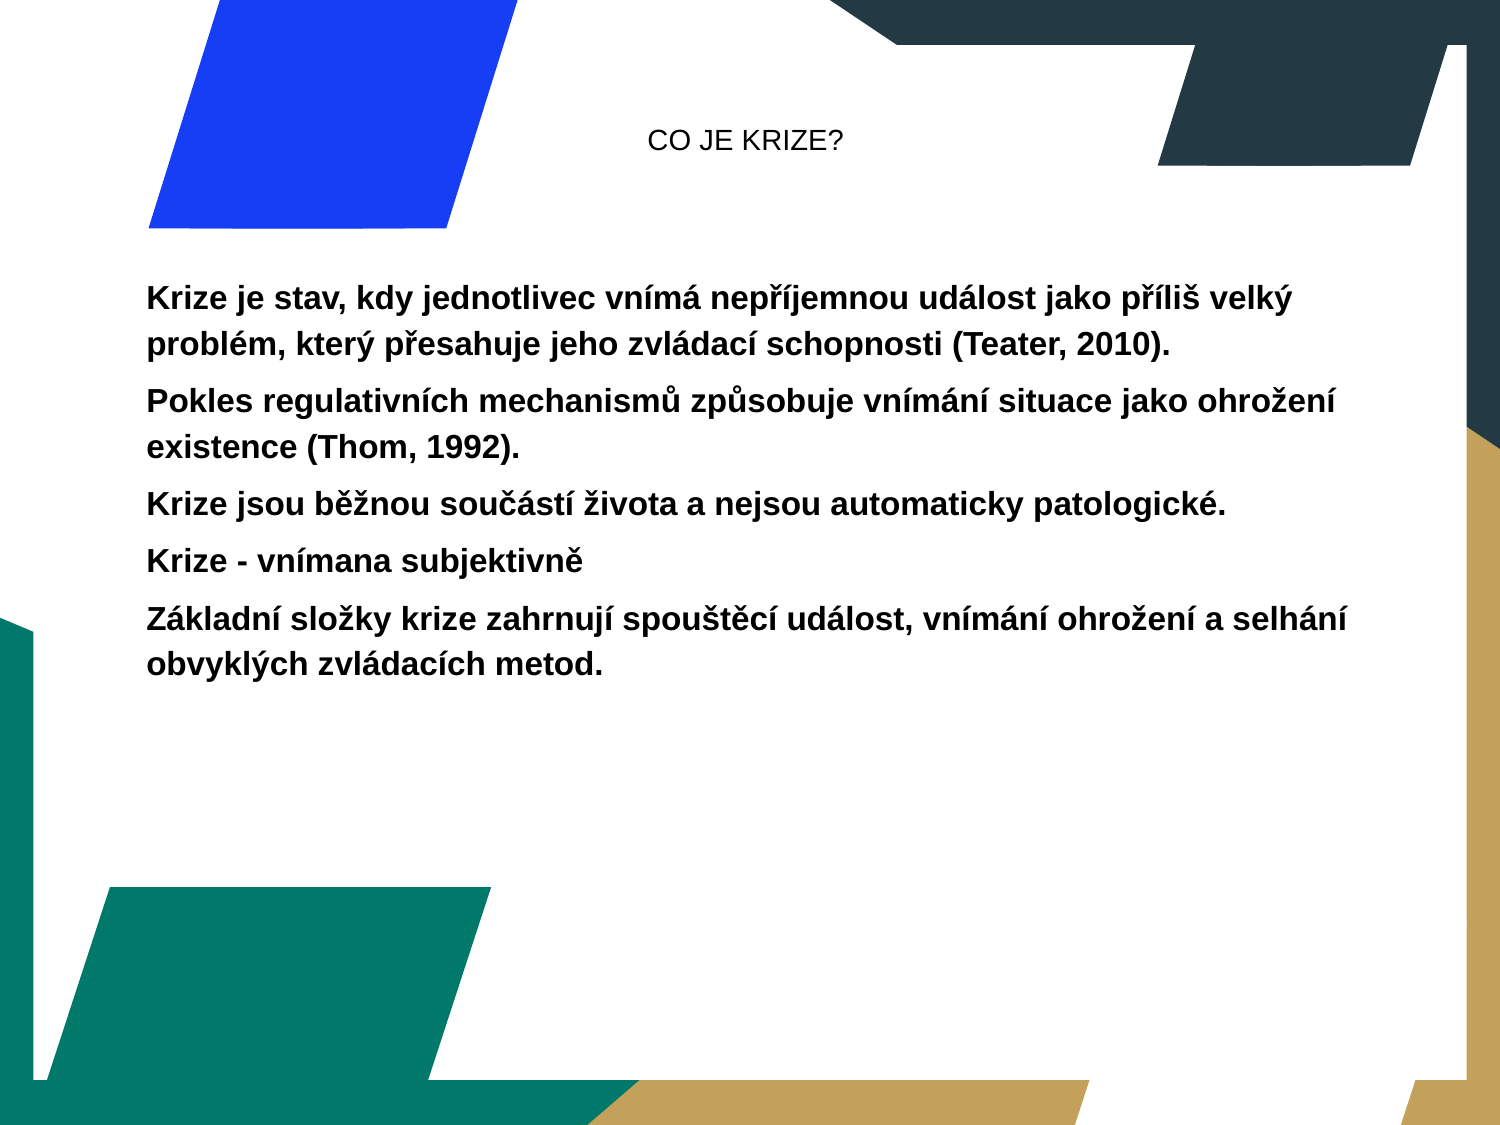

# CO JE KRIZE?
Krize je stav, kdy jednotlivec vnímá nepříjemnou událost jako příliš velký problém, který přesahuje jeho zvládací schopnosti (Teater, 2010).
Pokles regulativních mechanismů způsobuje vnímání situace jako ohrožení existence (Thom, 1992).
Krize jsou běžnou součástí života a nejsou automaticky patologické.
Krize - vnímana subjektivně
Základní složky krize zahrnují spouštěcí událost, vnímání ohrožení a selhání obvyklých zvládacích metod.